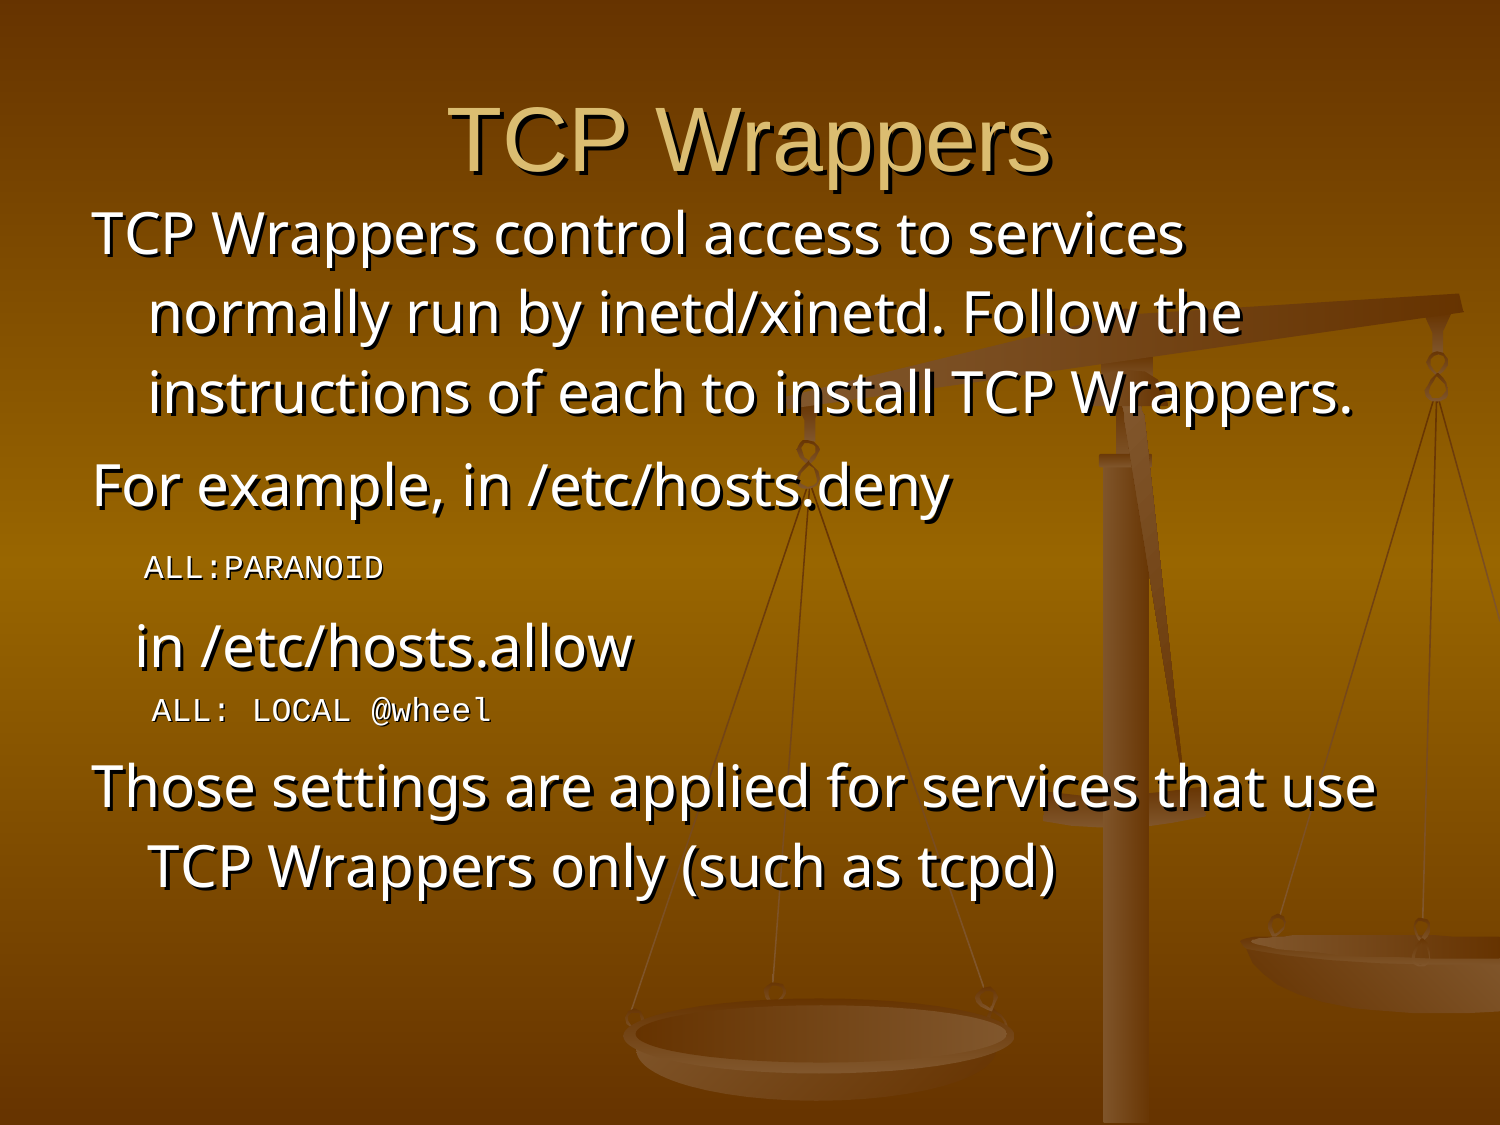

# TCP Wrappers
TCP Wrappers control access to services normally run by inetd/xinetd. Follow the instructions of each to install TCP Wrappers.
For example, in /etc/hosts.deny
 ALL:PARANOID
 in /etc/hosts.allow
 ALL: LOCAL @wheel
Those settings are applied for services that use TCP Wrappers only (such as tcpd)